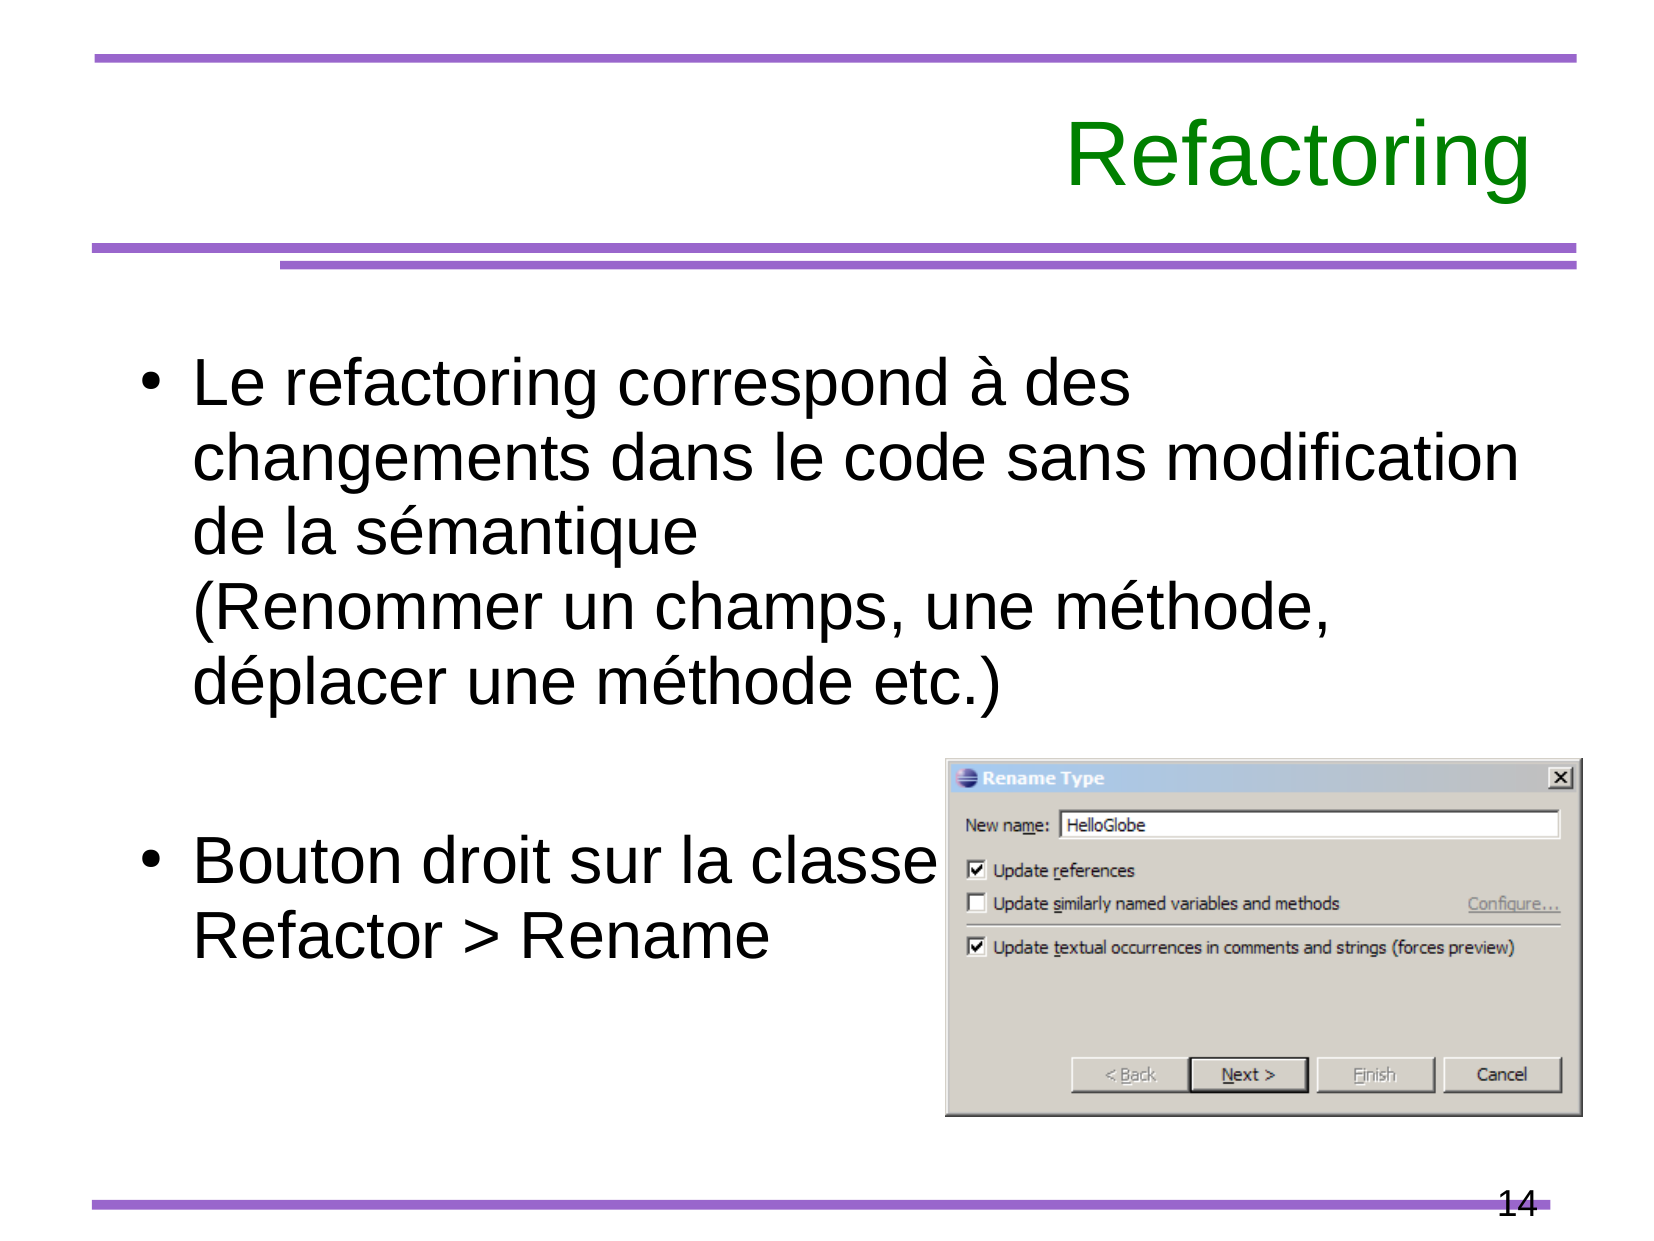

# Refactoring
Le refactoring correspond à des changements dans le code sans modification de la sémantique
(Renommer un champs, une méthode, déplacer une méthode etc.)
Bouton droit sur la classe
Refactor > Rename